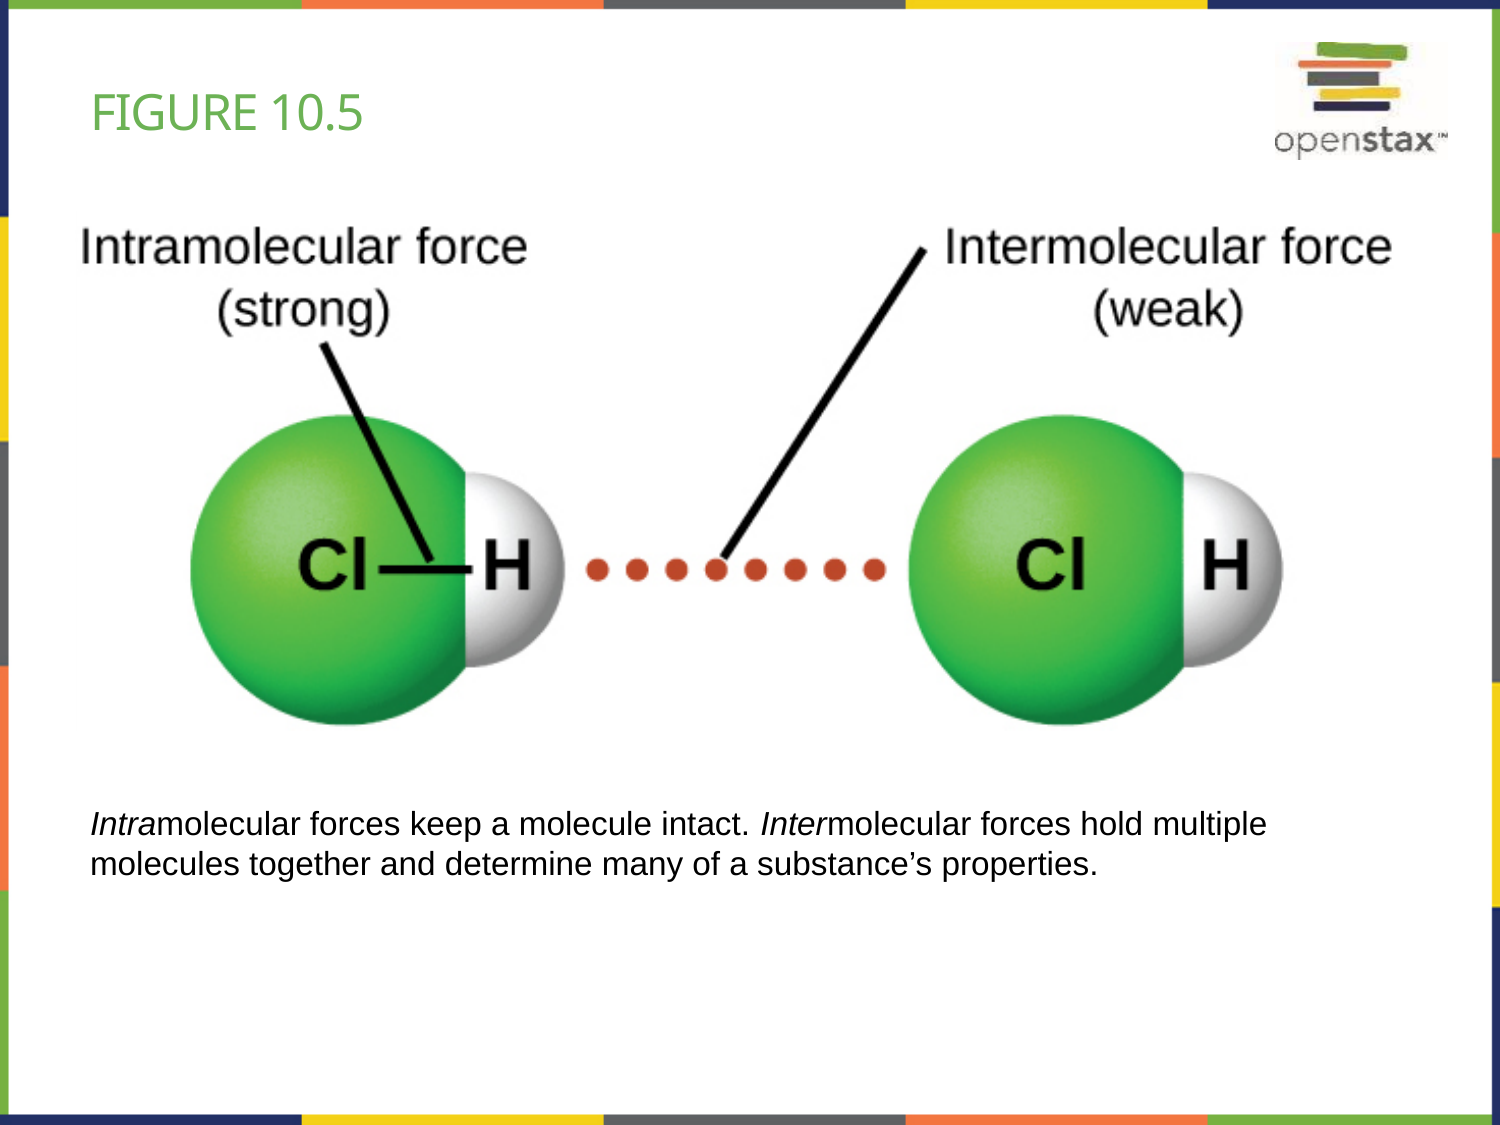

# Figure 10.5
Intramolecular forces keep a molecule intact. Intermolecular forces hold multiple molecules together and determine many of a substance’s properties.